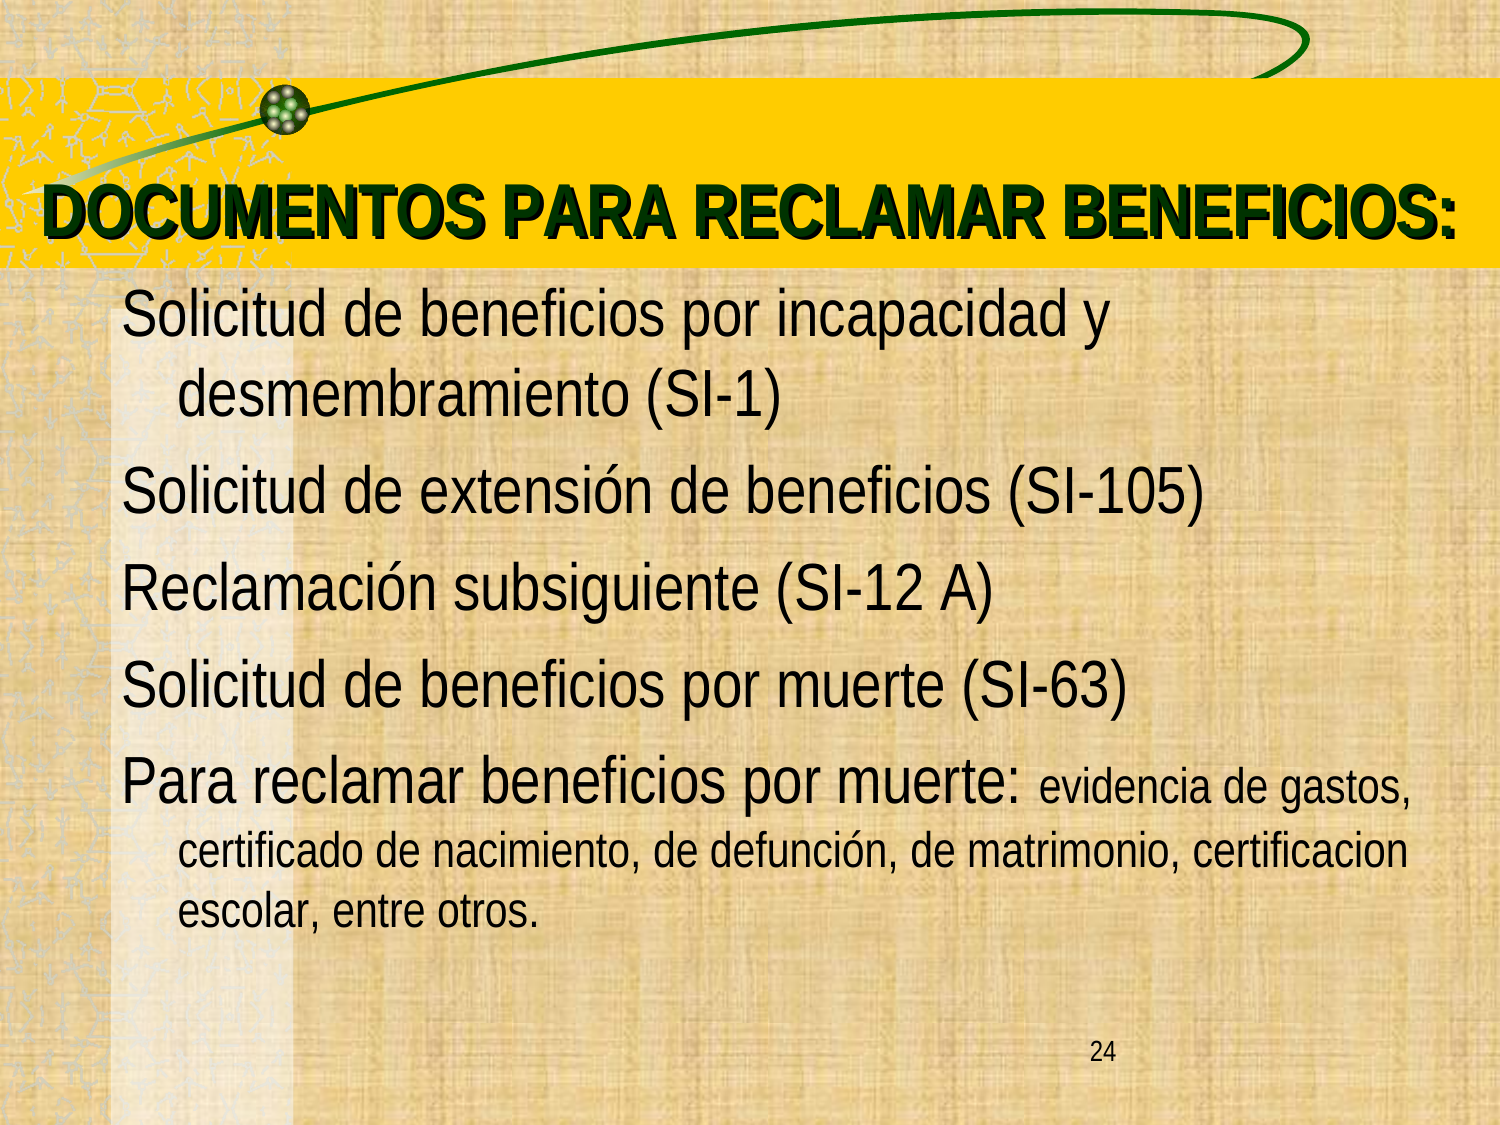

# DOCUMENTOS PARA RECLAMAR BENEFICIOS:
Solicitud de beneficios por incapacidad y desmembramiento (SI-1)
Solicitud de extensión de beneficios (SI-105)
Reclamación subsiguiente (SI-12 A)
Solicitud de beneficios por muerte (SI-63)
Para reclamar beneficios por muerte: evidencia de gastos, certificado de nacimiento, de defunción, de matrimonio, certificacion escolar, entre otros.